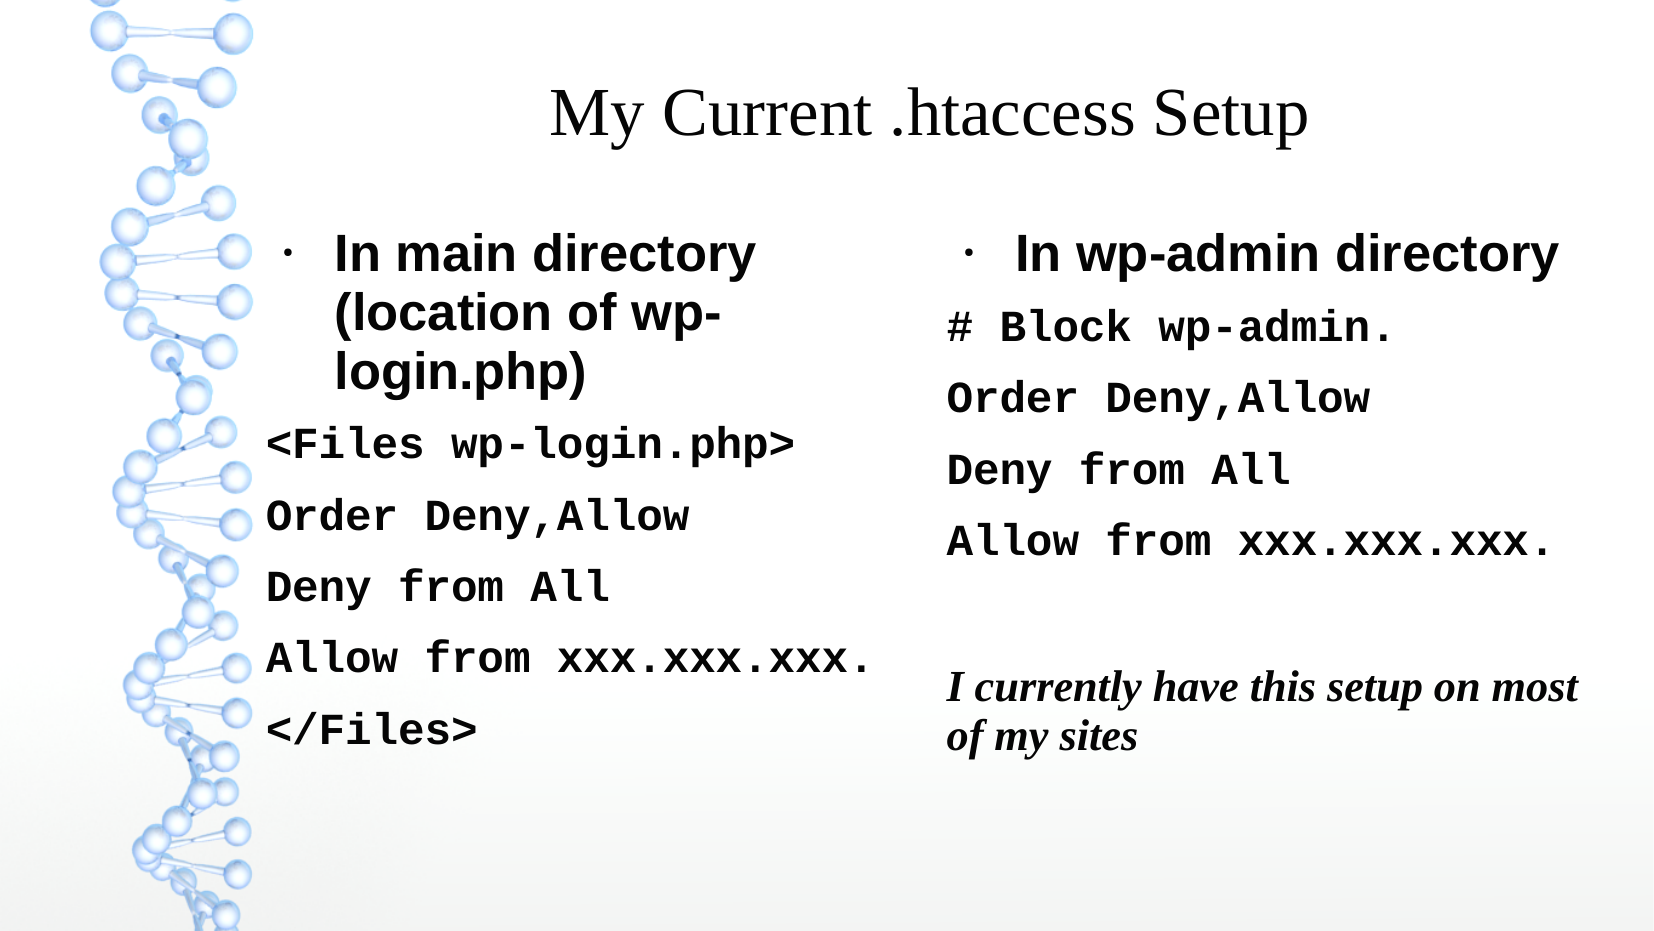

# My Current .htaccess Setup
In main directory (location of wp-login.php)
<Files wp-login.php>
Order Deny,Allow
Deny from All
Allow from xxx.xxx.xxx.
</Files>
In wp-admin directory
# Block wp-admin.
Order Deny,Allow
Deny from All
Allow from xxx.xxx.xxx.
I currently have this setup on most of my sites